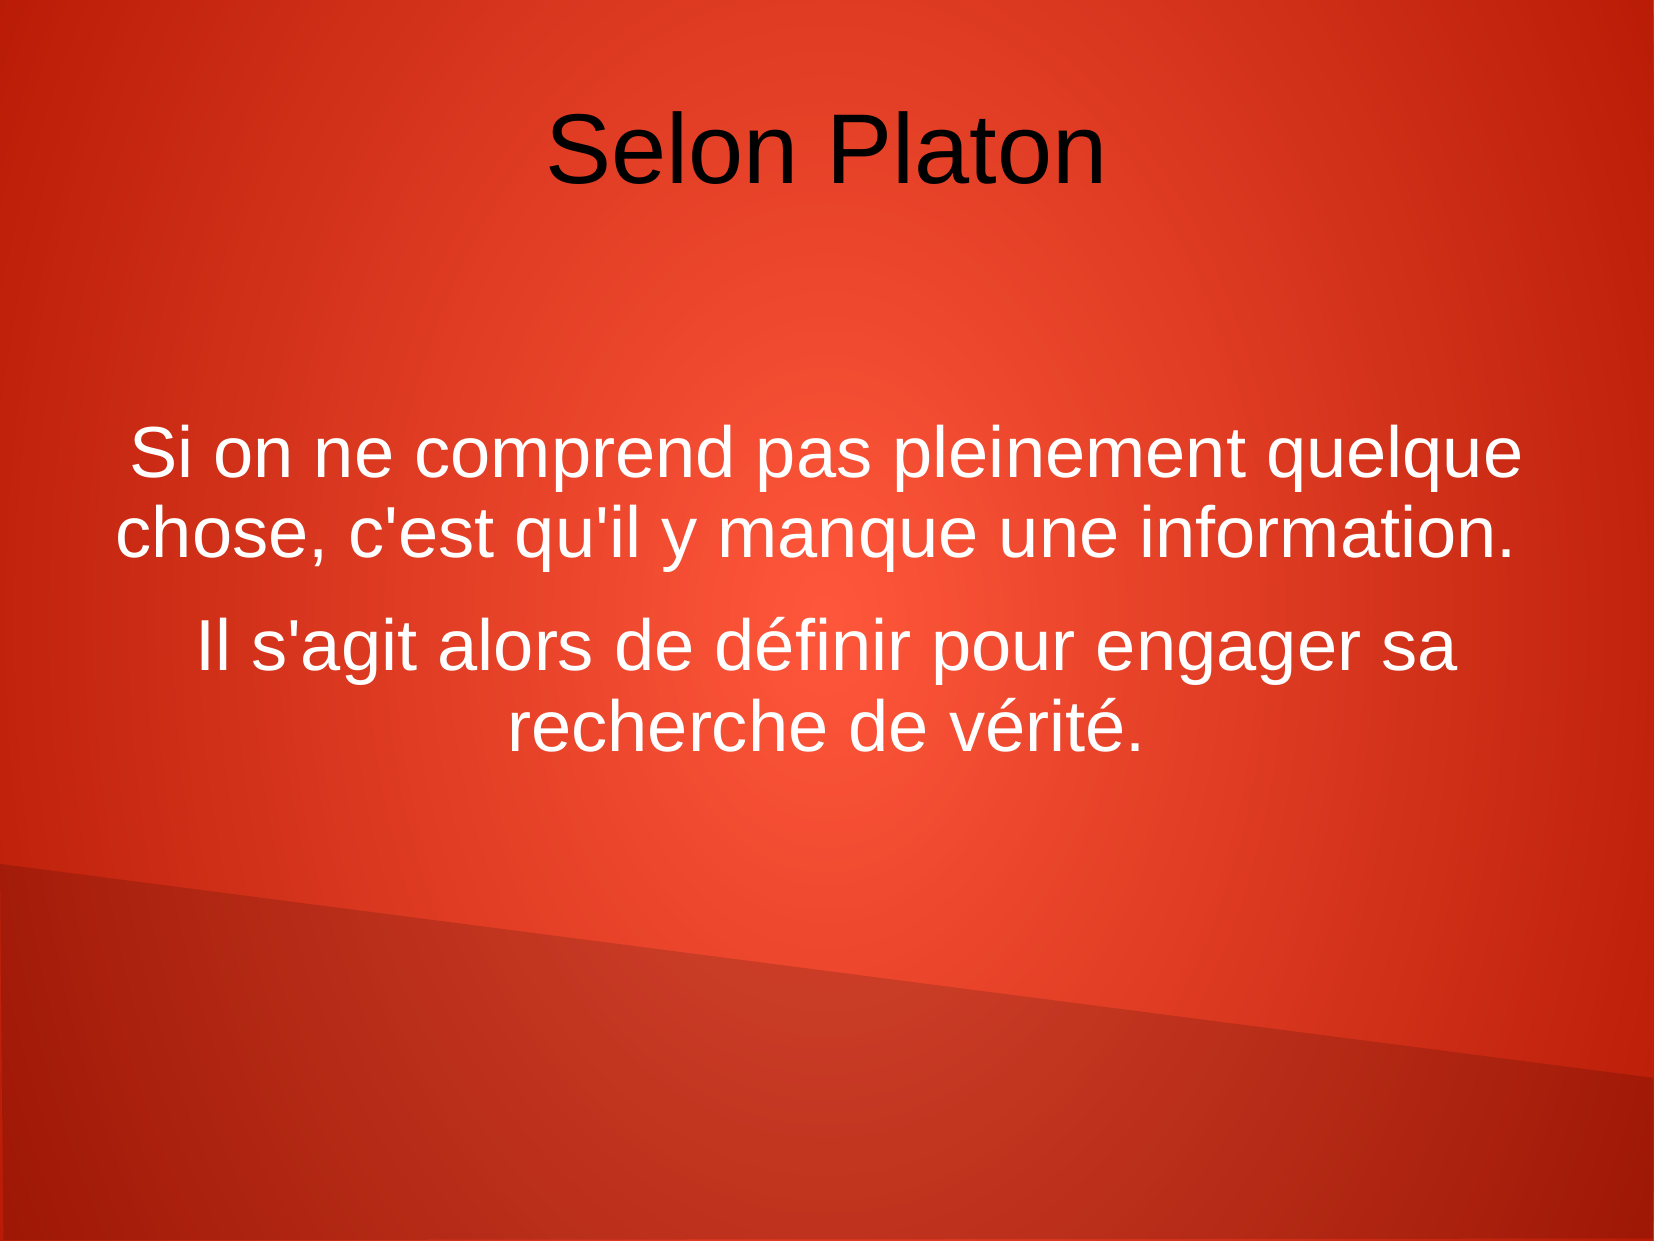

# Selon Platon
Si on ne comprend pas pleinement quelque chose, c'est qu'il y manque une information.
Il s'agit alors de définir pour engager sa recherche de vérité.